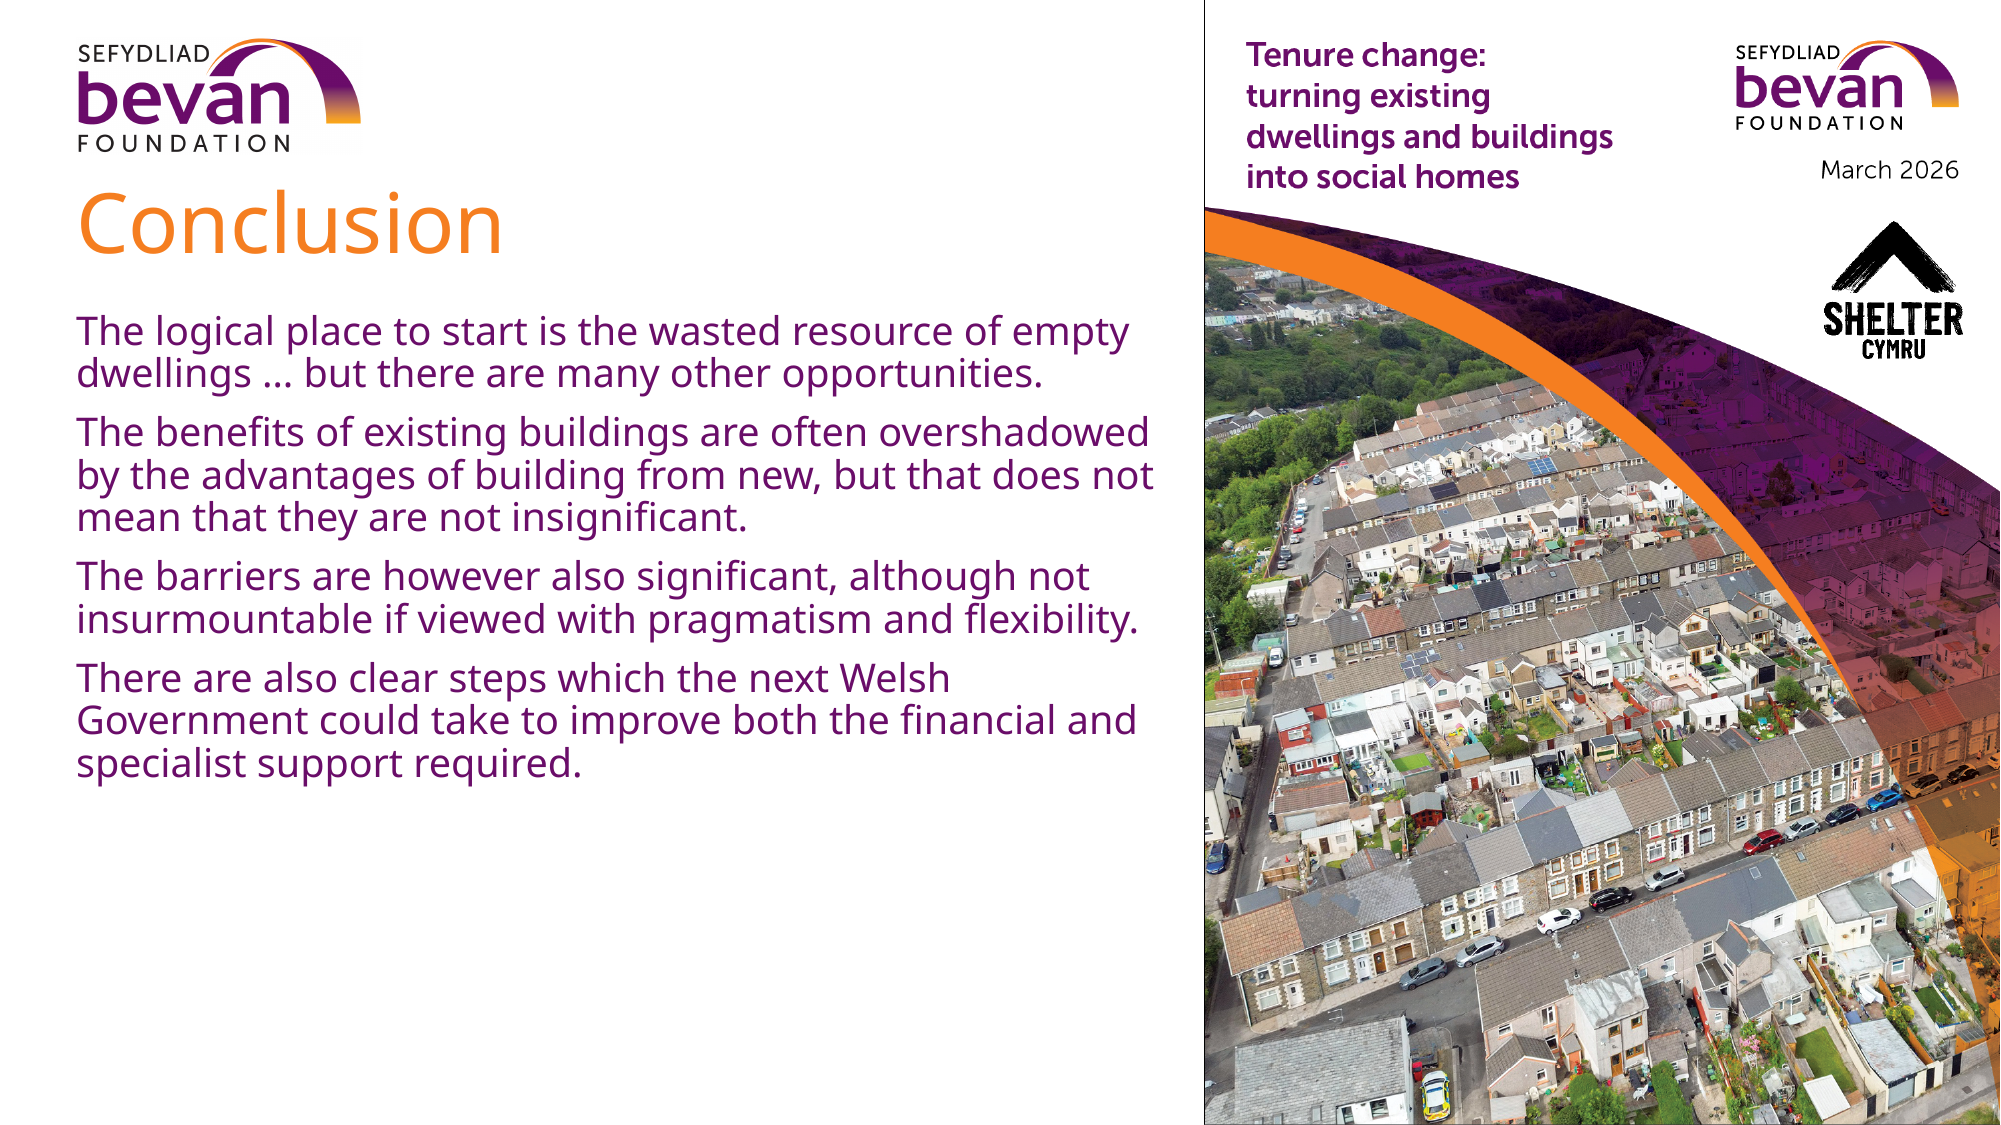

Conclusion
# The logical place to start is the wasted resource of empty dwellings … but there are many other opportunities.
The benefits of existing buildings are often overshadowed by the advantages of building from new, but that does not mean that they are not insignificant.
The barriers are however also significant, although not insurmountable if viewed with pragmatism and flexibility.
There are also clear steps which the next Welsh Government could take to improve both the financial and specialist support required.